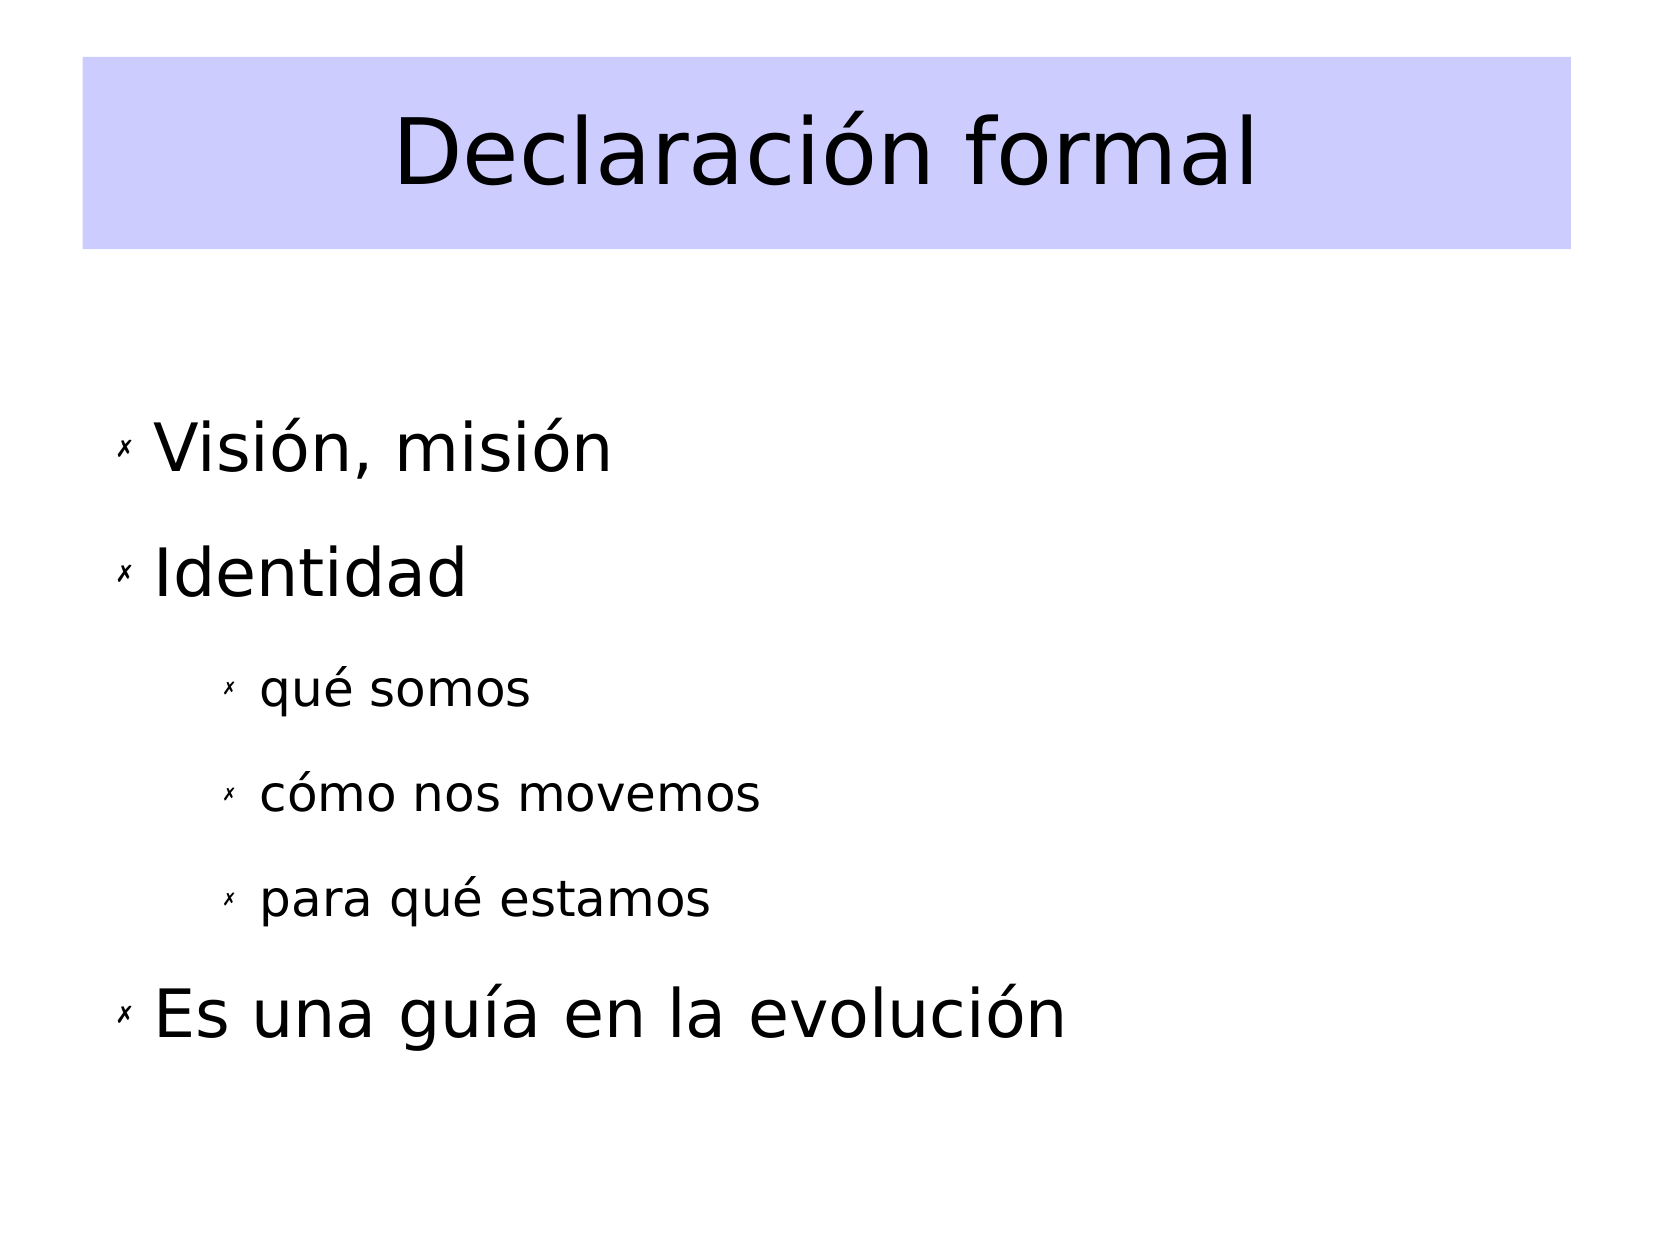

Declaración formal
# Visión, misión
Identidad
qué somos
cómo nos movemos
para qué estamos
Es una guía en la evolución